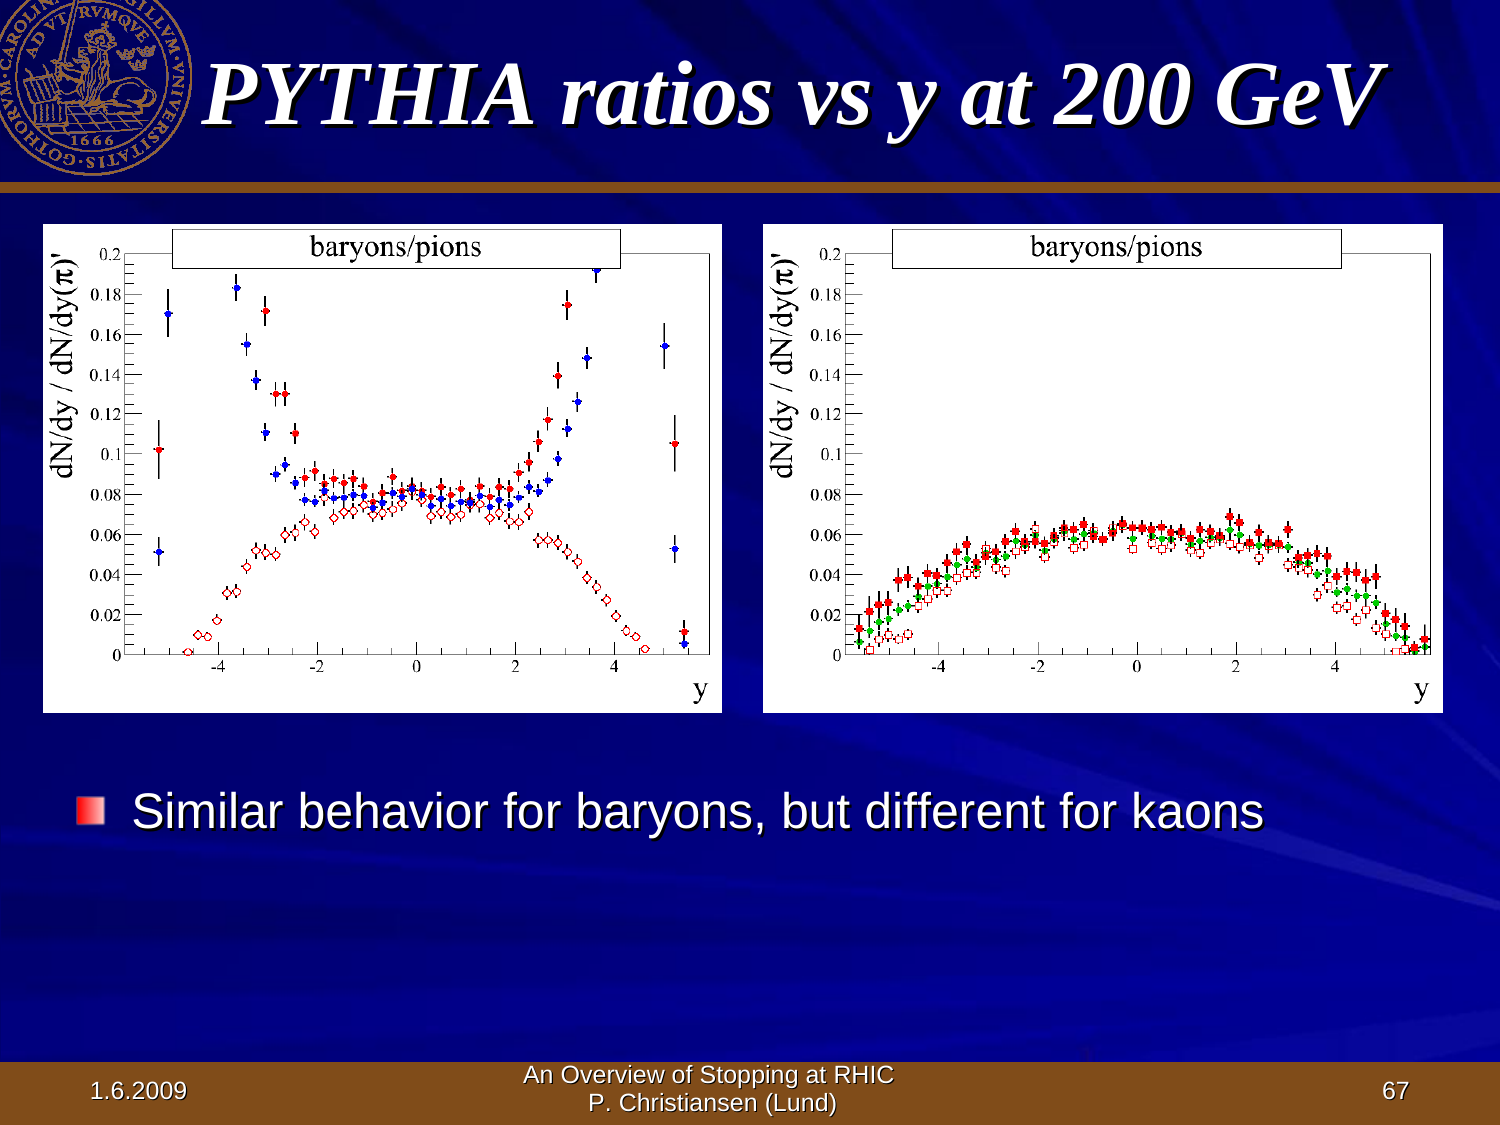

# PYTHIA ratios vs y at 200 GeV
Similar behavior for baryons, but different for kaons
67